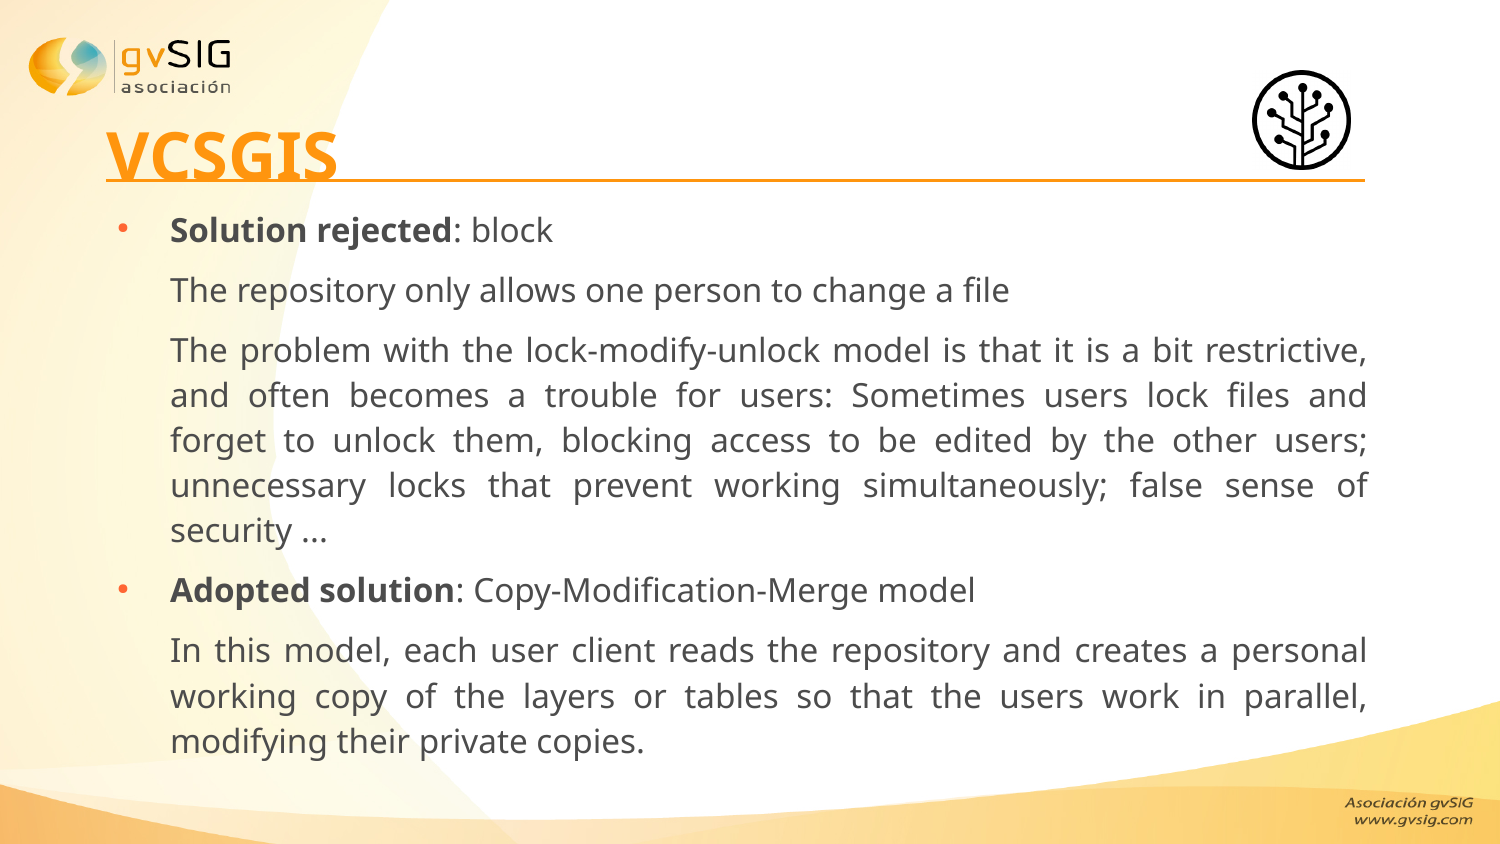

# VCSGIS
Solution rejected: block
The repository only allows one person to change a file
The problem with the lock-modify-unlock model is that it is a bit restrictive, and often becomes a trouble for users: Sometimes users lock files and forget to unlock them, blocking access to be edited by the other users; unnecessary locks that prevent working simultaneously; false sense of security ...
Adopted solution: Copy-Modification-Merge model
In this model, each user client reads the repository and creates a personal working copy of the layers or tables so that the users work in parallel, modifying their private copies.